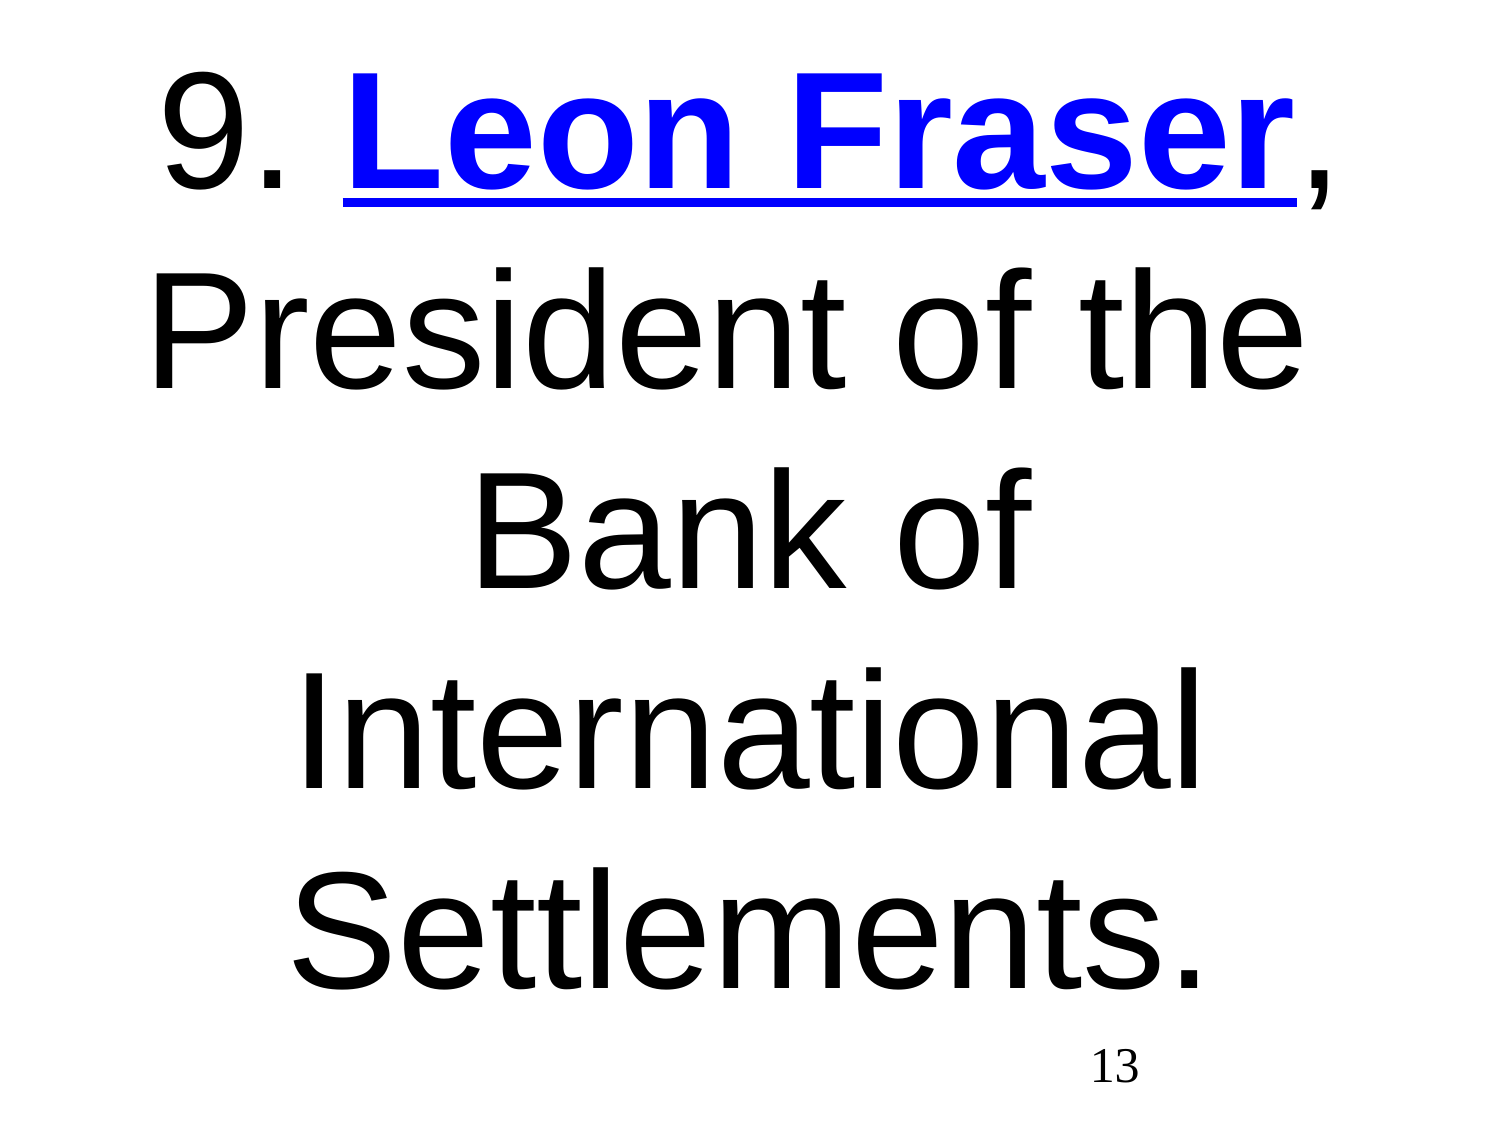

9. Leon Fraser,
President of the
Bank of International Settlements.
13